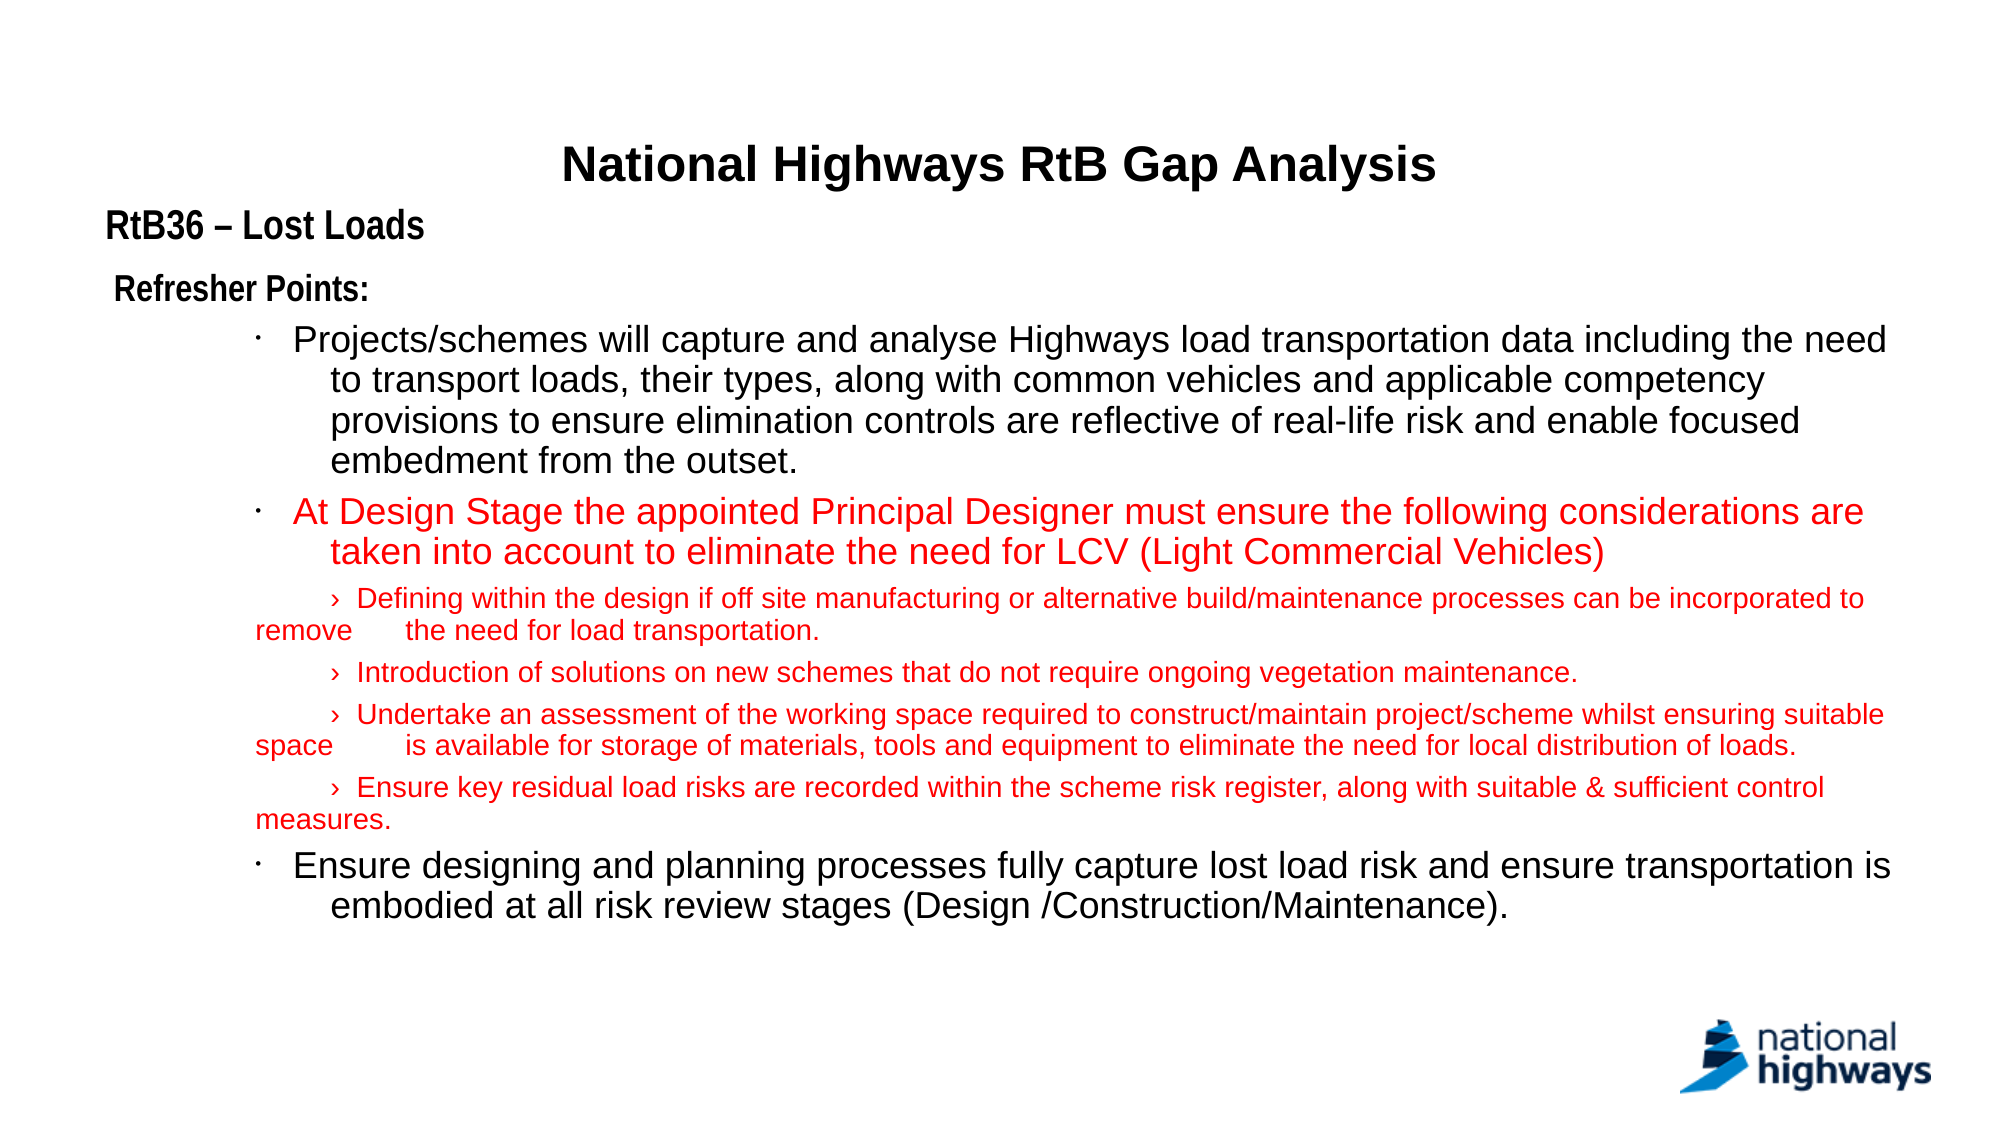

# National Highways RtB Gap Analysis
RtB36 – Lost Loads
 Refresher Points:
Projects/schemes will capture and analyse Highways load transportation data including the need to transport loads, their types, along with common vehicles and applicable competency provisions to ensure elimination controls are reflective of real-life risk and enable focused embedment from the outset.
At Design Stage the appointed Principal Designer must ensure the following considerations are taken into account to eliminate the need for LCV (Light Commercial Vehicles)
	› Defining within the design if off site manufacturing or alternative build/maintenance processes can be incorporated to remove 	the need for load transportation.
	› Introduction of solutions on new schemes that do not require ongoing vegetation maintenance.
	› Undertake an assessment of the working space required to construct/maintain project/scheme whilst ensuring suitable space 	is available for storage of materials, tools and equipment to eliminate the need for local distribution of loads.
	› Ensure key residual load risks are recorded within the scheme risk register, along with suitable & sufficient control measures.
Ensure designing and planning processes fully capture lost load risk and ensure transportation is embodied at all risk review stages (Design /Construction/Maintenance).